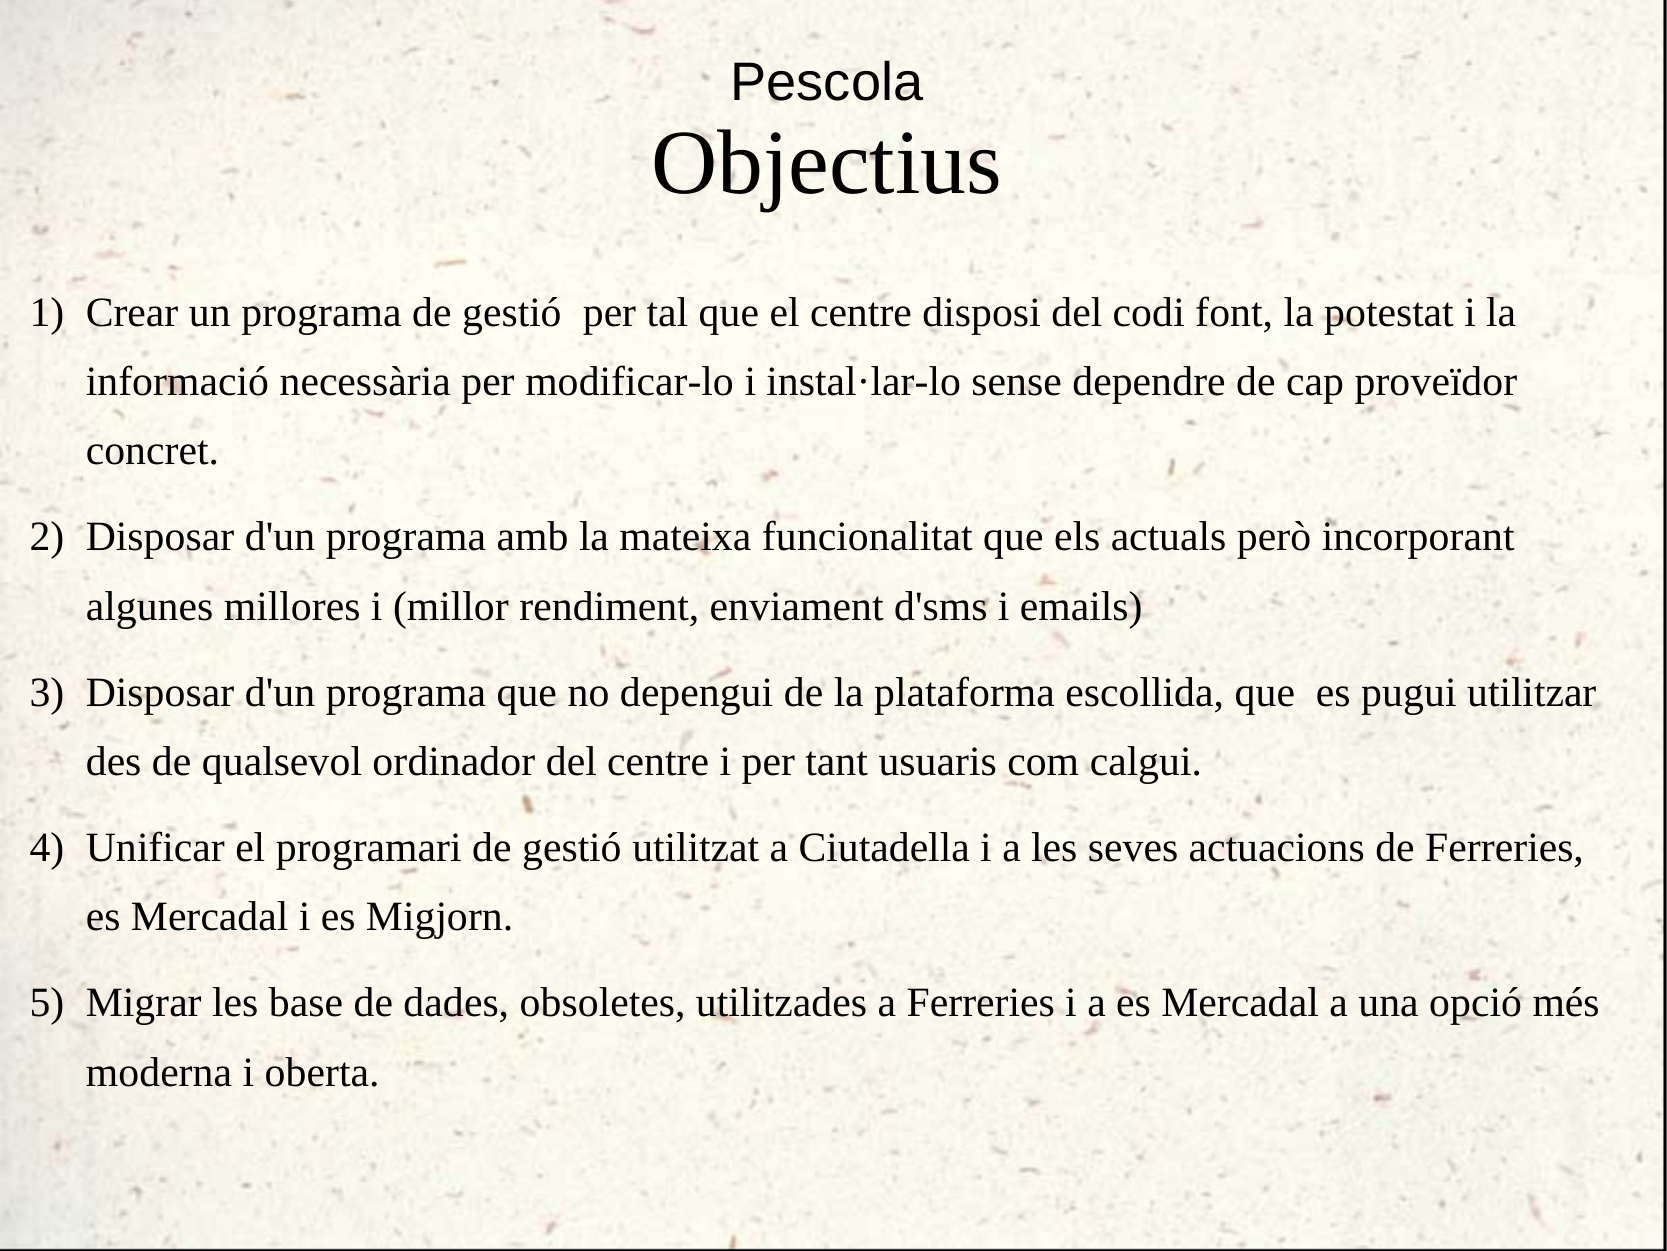

# Pescola Objectius
Crear un programa de gestió per tal que el centre disposi del codi font, la potestat i la informació necessària per modificar-lo i instal·lar-lo sense dependre de cap proveïdor concret.
Disposar d'un programa amb la mateixa funcionalitat que els actuals però incorporant algunes millores i (millor rendiment, enviament d'sms i emails)
Disposar d'un programa que no depengui de la plataforma escollida, que es pugui utilitzar des de qualsevol ordinador del centre i per tant usuaris com calgui.
Unificar el programari de gestió utilitzat a Ciutadella i a les seves actuacions de Ferreries, es Mercadal i es Migjorn.
Migrar les base de dades, obsoletes, utilitzades a Ferreries i a es Mercadal a una opció més moderna i oberta.